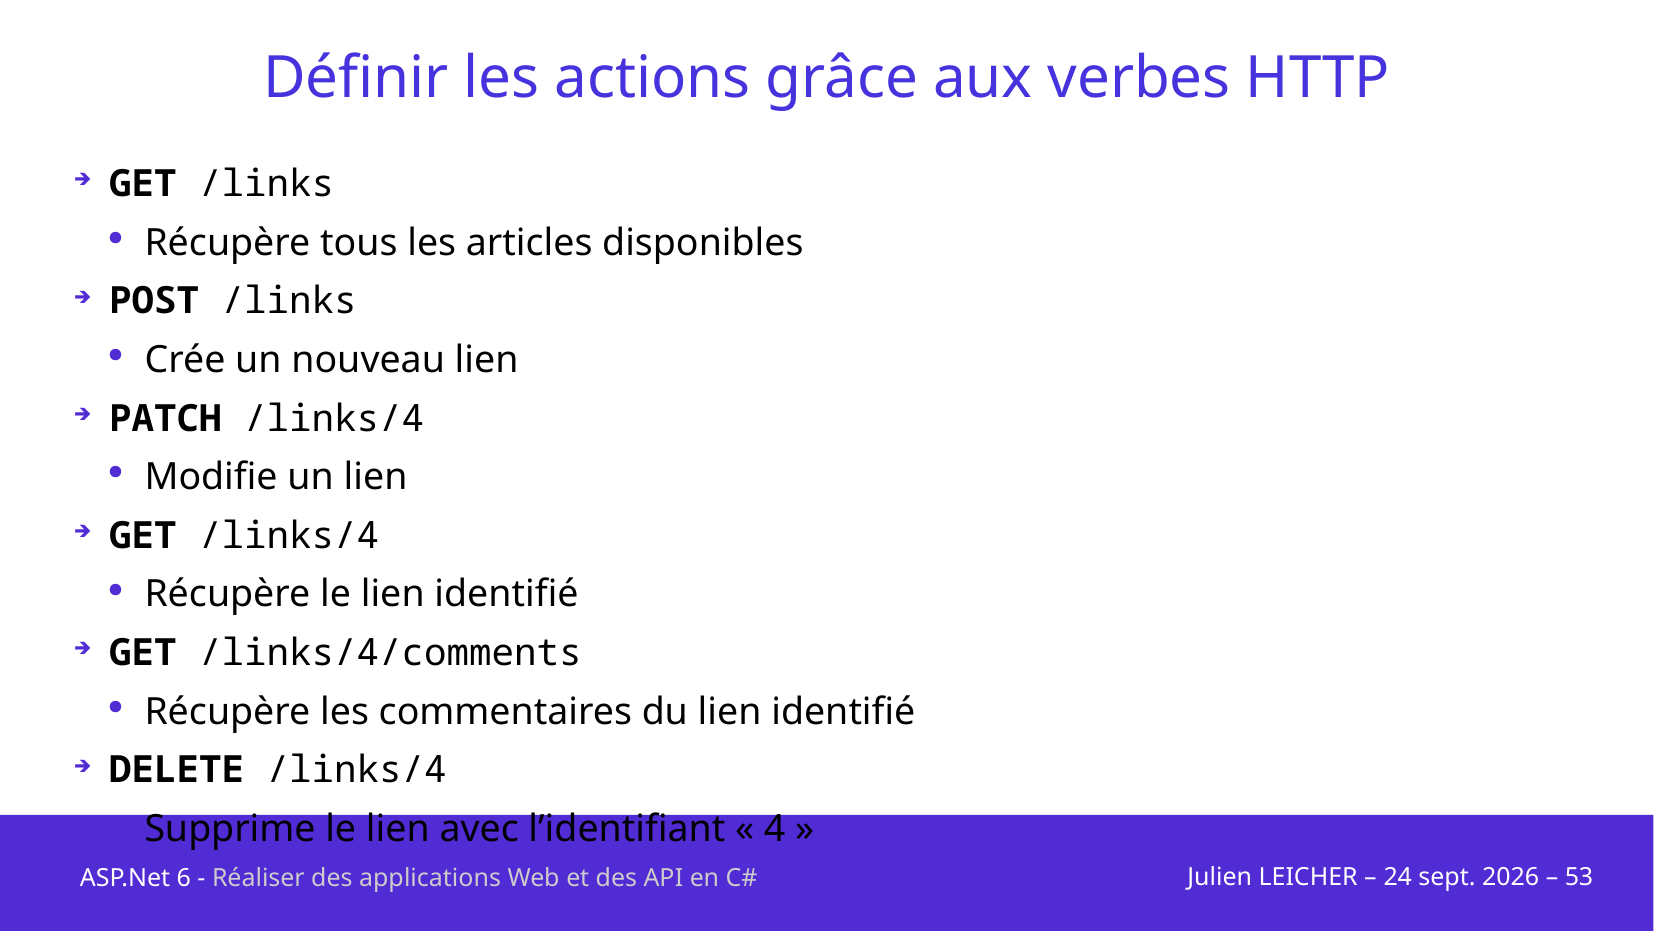

Définir les actions grâce aux verbes HTTP
GET /links
Récupère tous les articles disponibles
POST /links
Crée un nouveau lien
PATCH /links/4
Modifie un lien
GET /links/4
Récupère le lien identifié
GET /links/4/comments
Récupère les commentaires du lien identifié
DELETE /links/4
Supprime le lien avec l’identifiant « 4 »
Julien LEICHER – –
ASP.Net 6 - Réaliser des applications Web et des API en C#